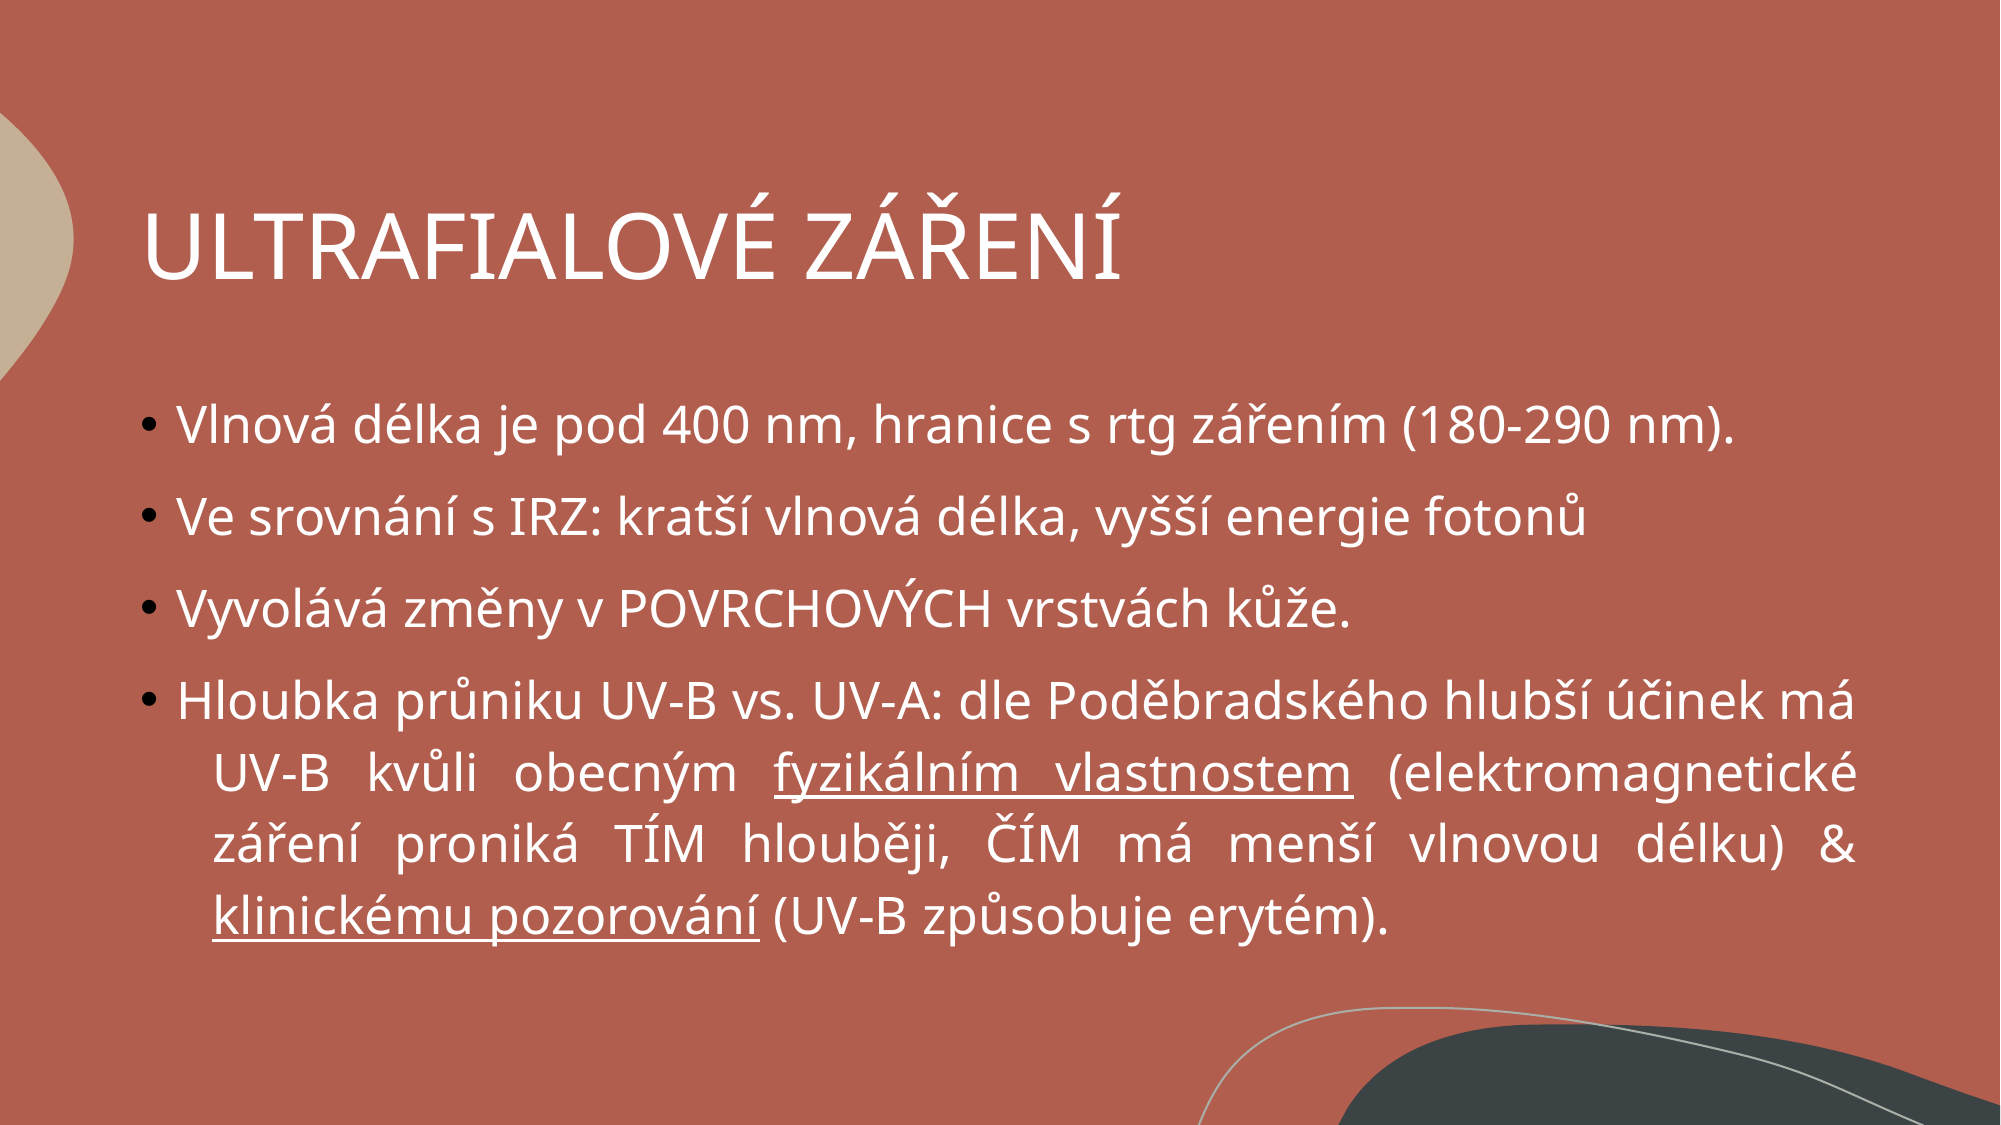

# ULTRAFIALOVÉ ZÁŘENÍ
Vlnová délka je pod 400 nm, hranice s rtg zářením (180-290 nm).
Ve srovnání s IRZ: kratší vlnová délka, vyšší energie fotonů
Vyvolává změny v POVRCHOVÝCH vrstvách kůže.
Hloubka průniku UV-B vs. UV-A: dle Poděbradského hlubší účinek má UV-B kvůli obecným fyzikálním vlastnostem (elektromagnetické záření proniká TÍM hlouběji, ČÍM má menší vlnovou délku) & klinickému pozorování (UV-B způsobuje erytém).